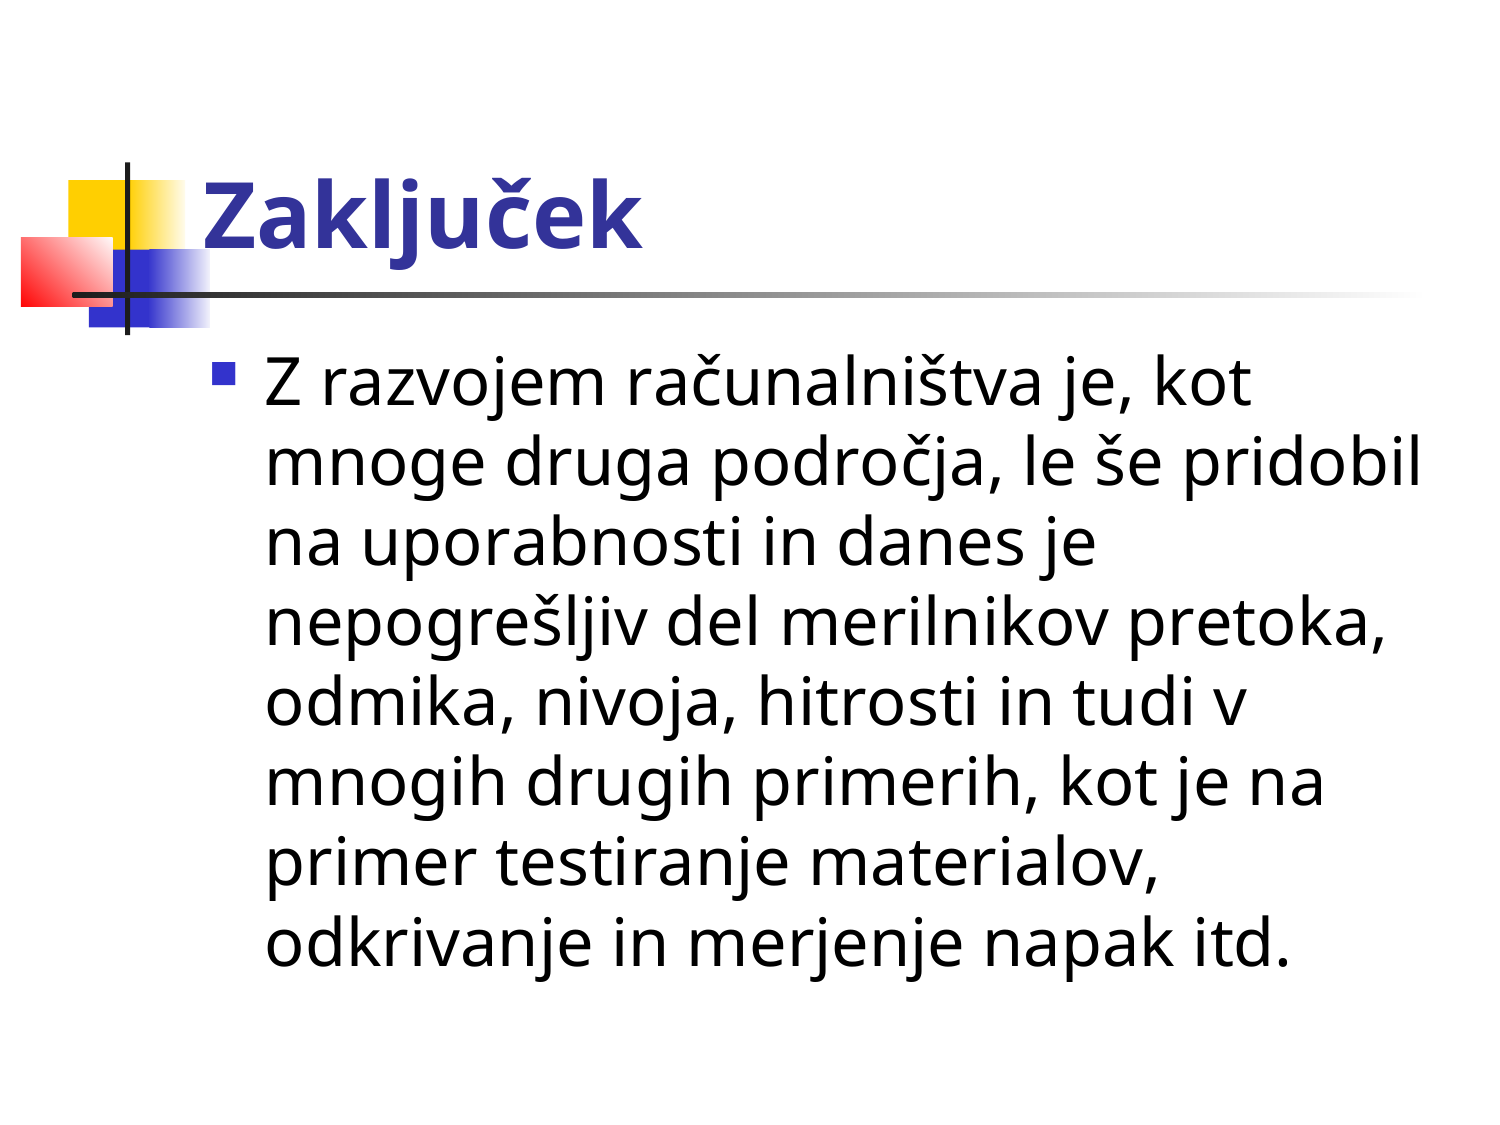

# Zaključek
Z razvojem računalništva je, kot mnoge druga področja, le še pridobil na uporabnosti in danes je nepogrešljiv del merilnikov pretoka, odmika, nivoja, hitrosti in tudi v mnogih drugih primerih, kot je na primer testiranje materialov, odkrivanje in merjenje napak itd.